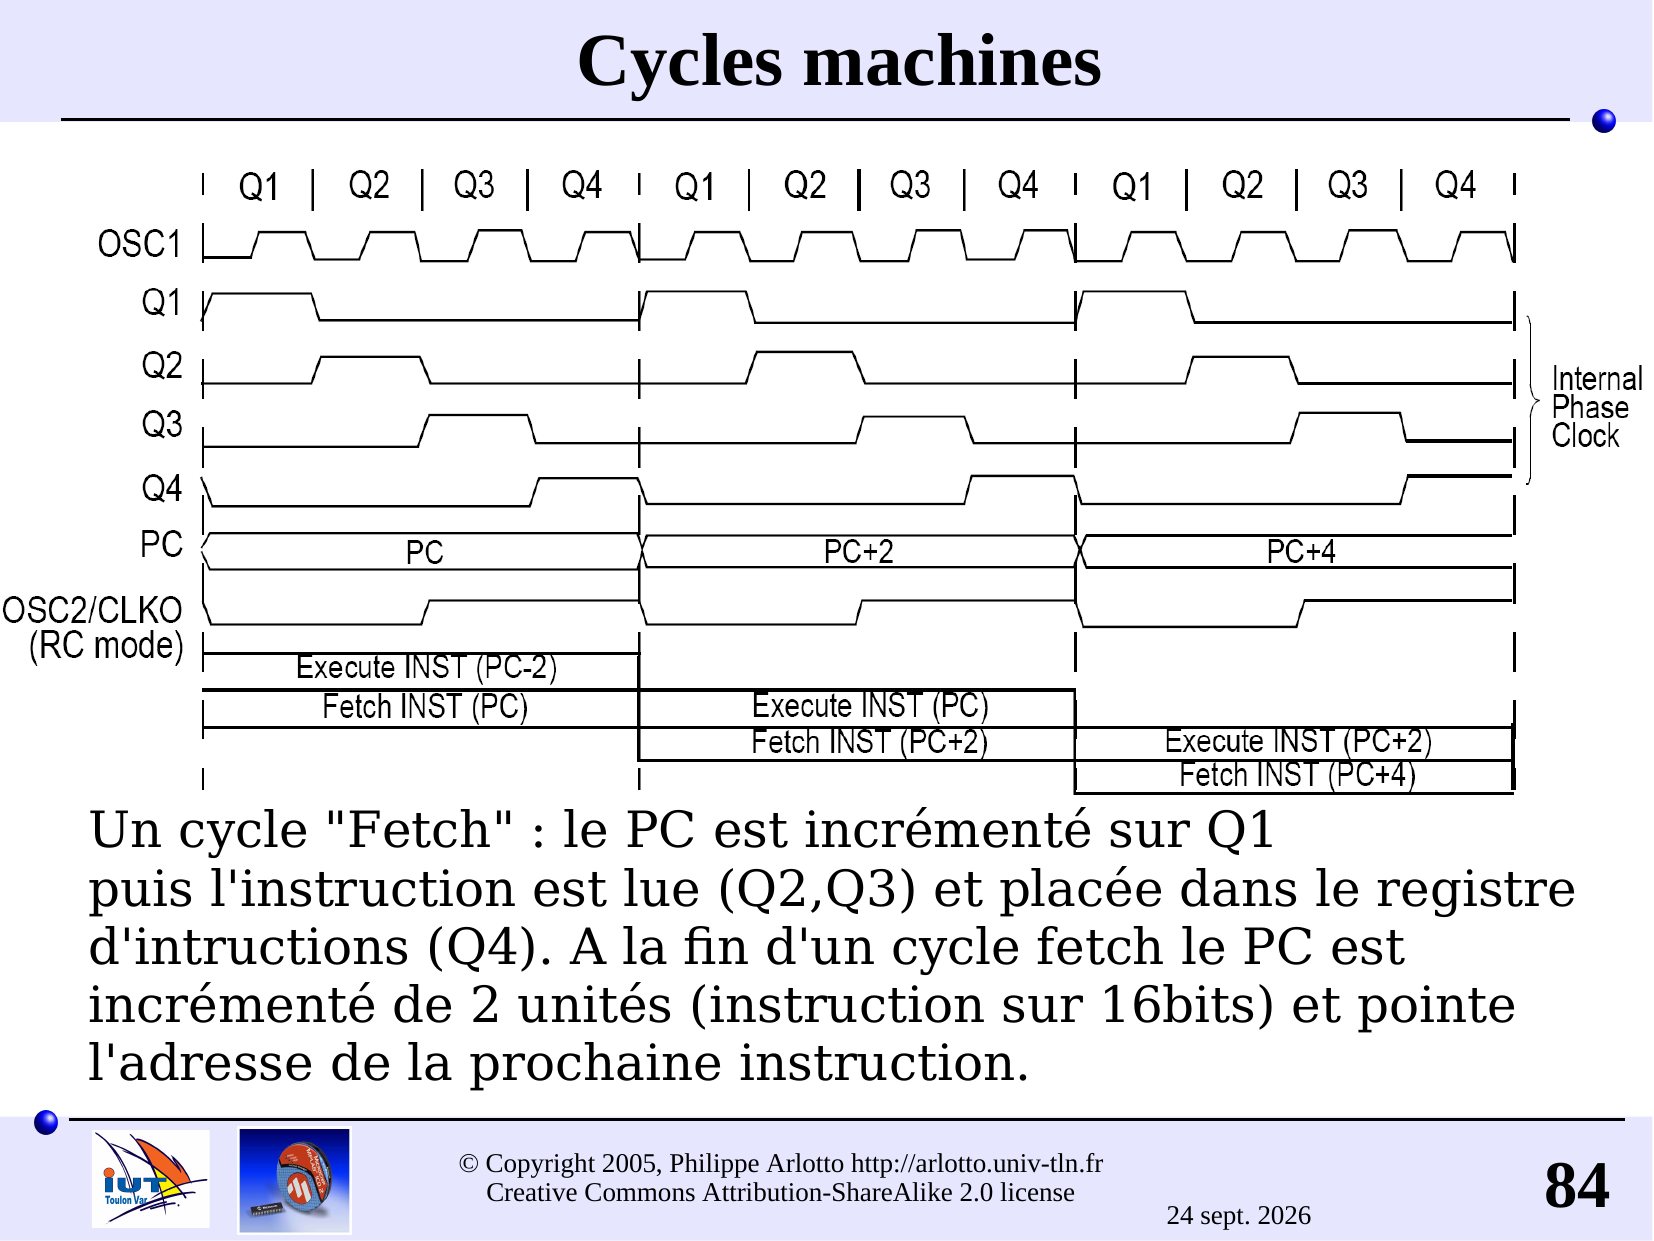

# Cycles machines
Un cycle "Fetch" : le PC est incrémenté sur Q1
puis l'instruction est lue (Q2,Q3) et placée dans le registre
d'intructions (Q4). A la fin d'un cycle fetch le PC est
incrémenté de 2 unités (instruction sur 16bits) et pointe
l'adresse de la prochaine instruction.